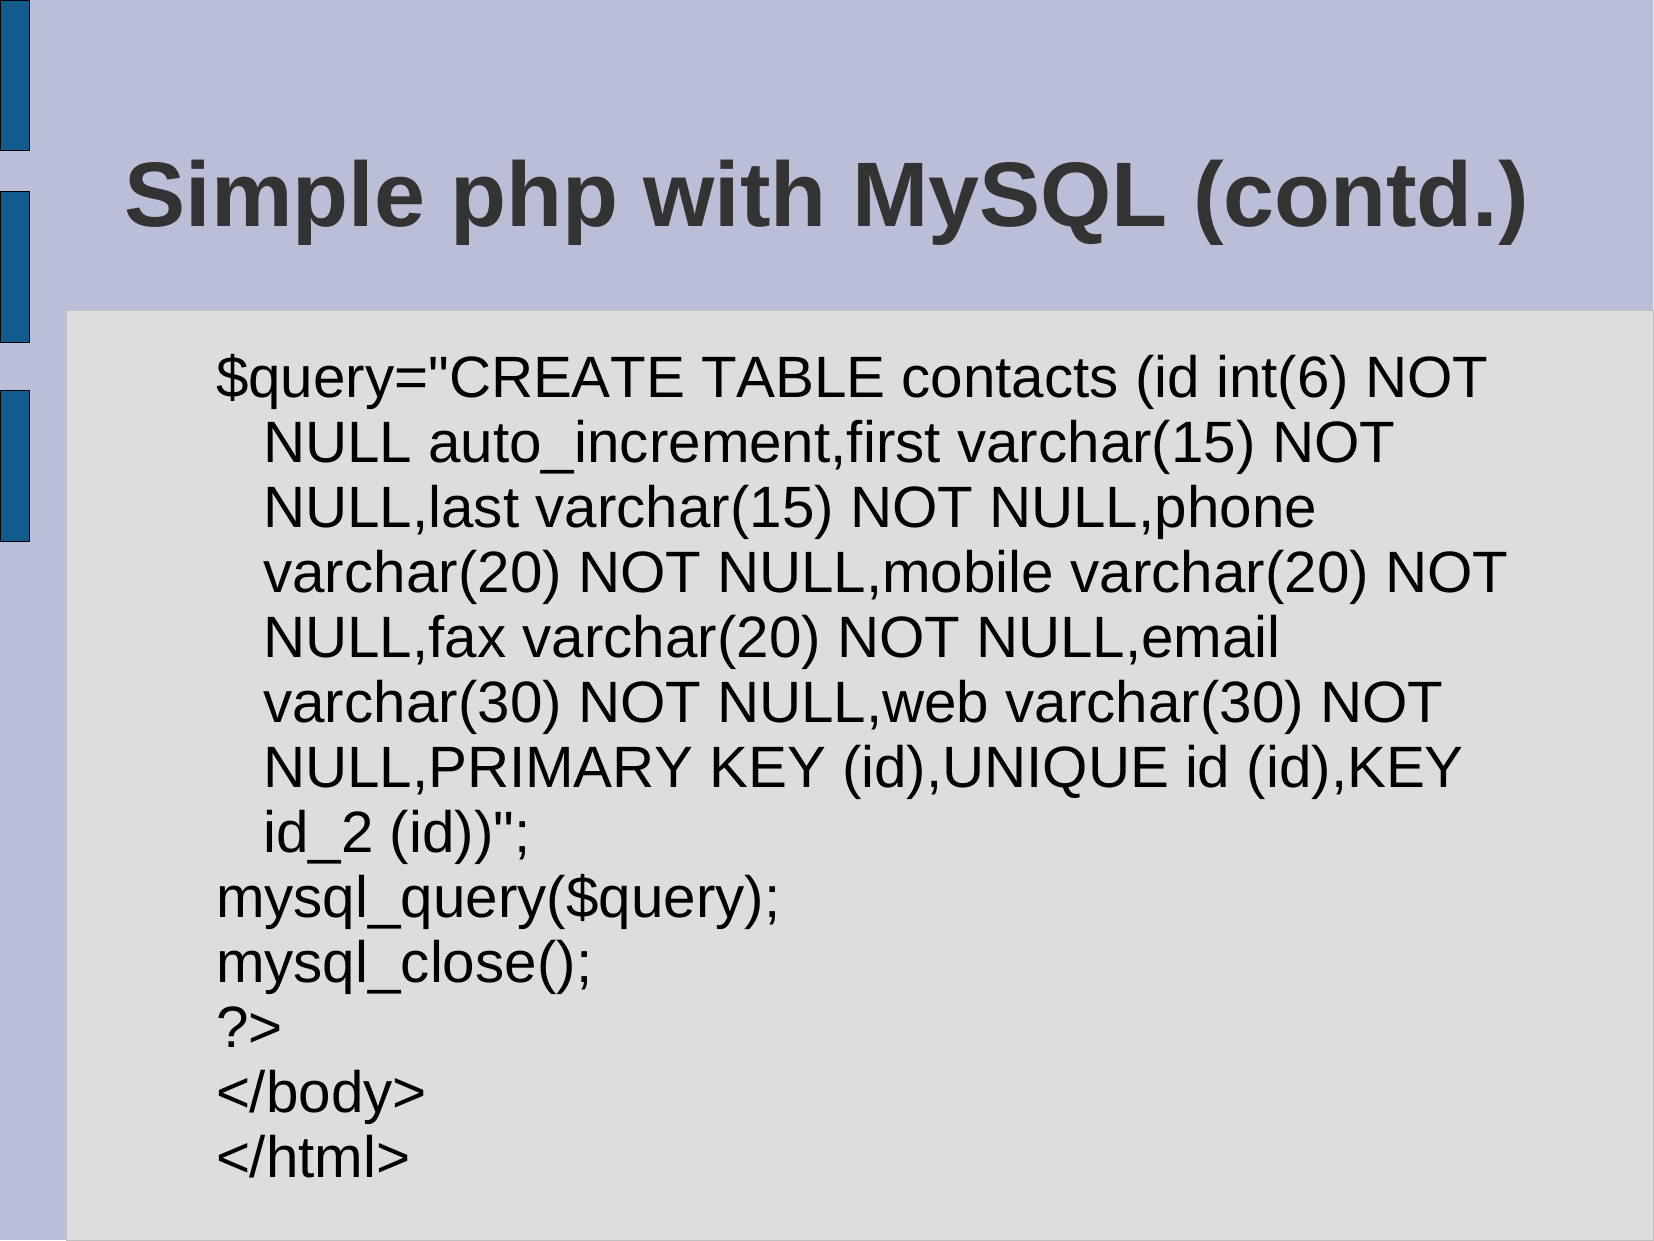

# Simple php with MySQL (contd.)
$query="CREATE TABLE contacts (id int(6) NOT NULL auto_increment,first varchar(15) NOT NULL,last varchar(15) NOT NULL,phone varchar(20) NOT NULL,mobile varchar(20) NOT NULL,fax varchar(20) NOT NULL,email varchar(30) NOT NULL,web varchar(30) NOT NULL,PRIMARY KEY (id),UNIQUE id (id),KEY id_2 (id))";
mysql_query($query);
mysql_close();
?>
</body>
</html>